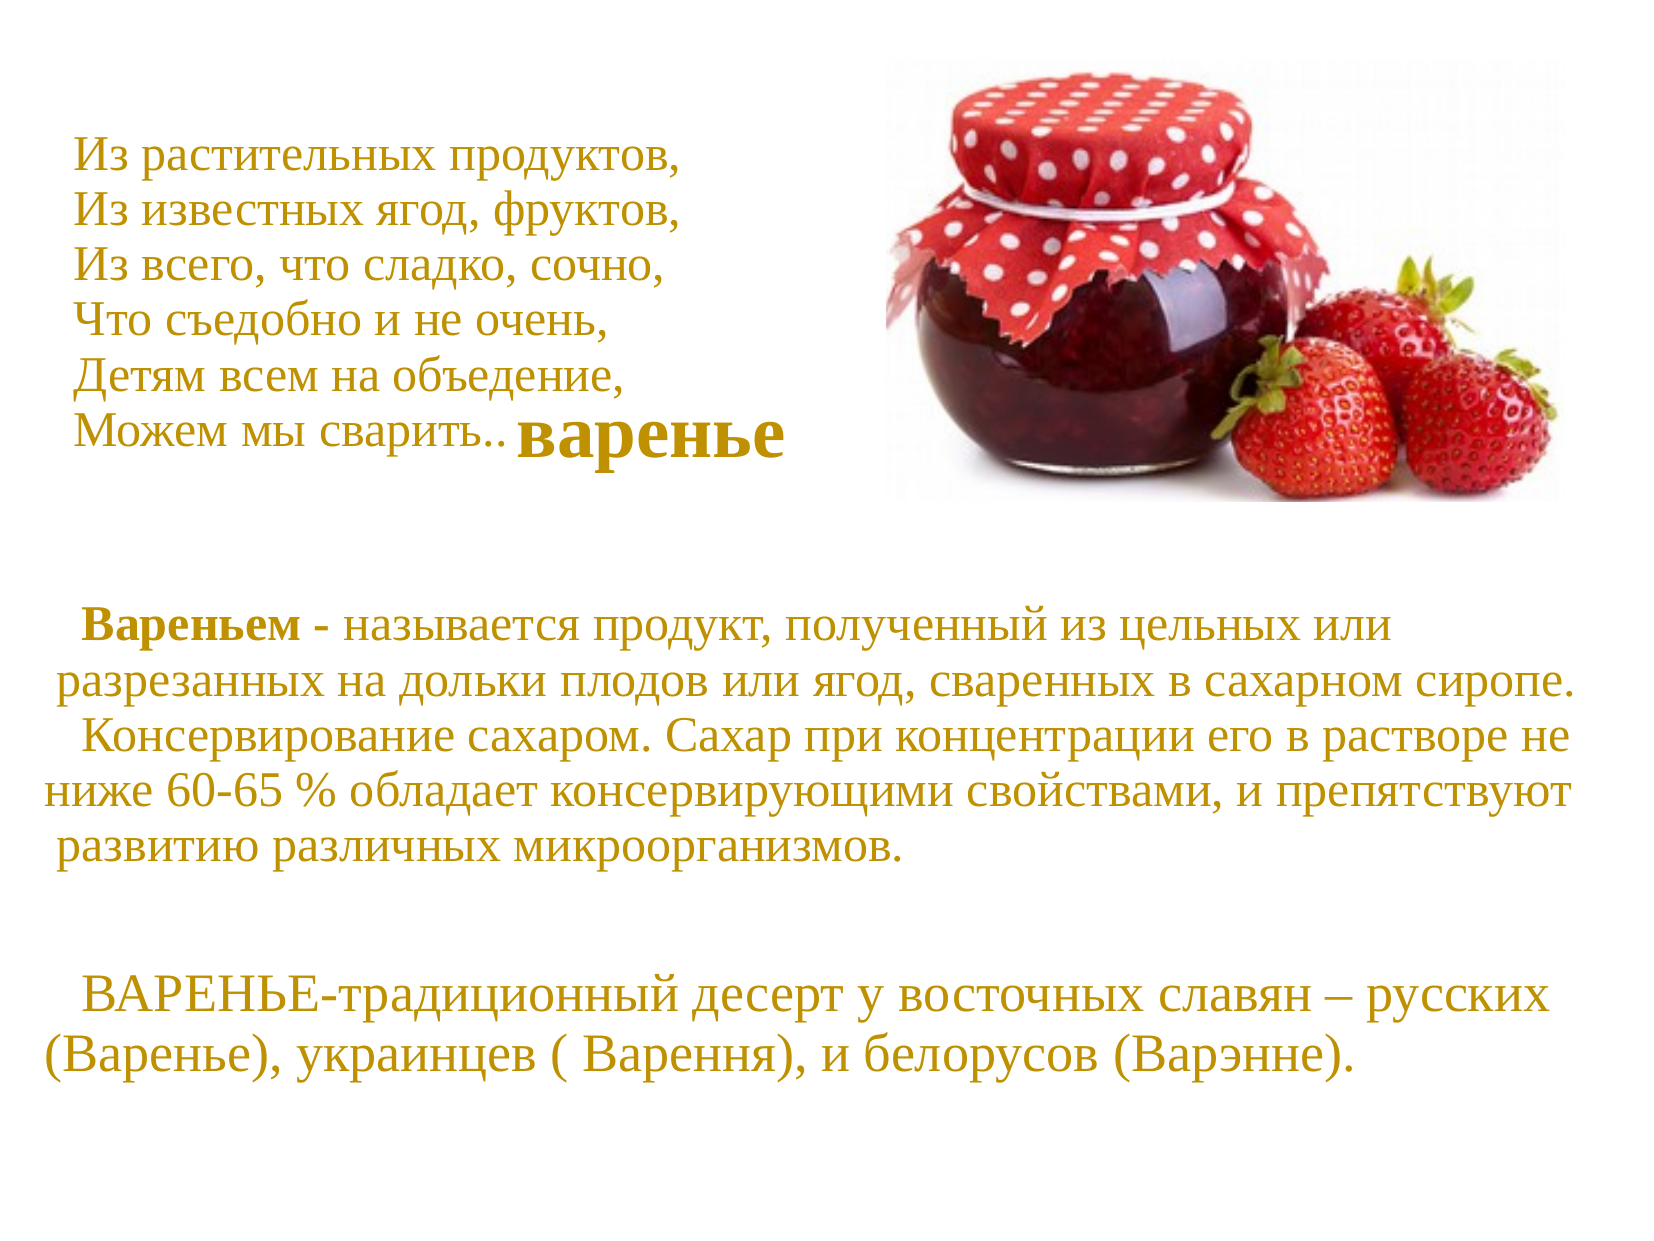

Из растительных продуктов,
Из известных ягод, фруктов,
Из всего, что сладко, сочно,
Что съедобно и не очень,
Детям всем на объедение,
Можем мы сварить..
варенье
 Вареньем - называется продукт, полученный из цельных или
 разрезанных на дольки плодов или ягод, сваренных в сахарном сиропе.
 Консервирование сахаром. Сахар при концентрации его в растворе не
ниже 60-65 % обладает консервирующими свойствами, и препятствуют
 развитию различных микроорганизмов.
 ВАРЕНЬЕ-традиционный десерт у восточных славян – русских
(Варенье), украинцев ( Варення), и белорусов (Варэнне).